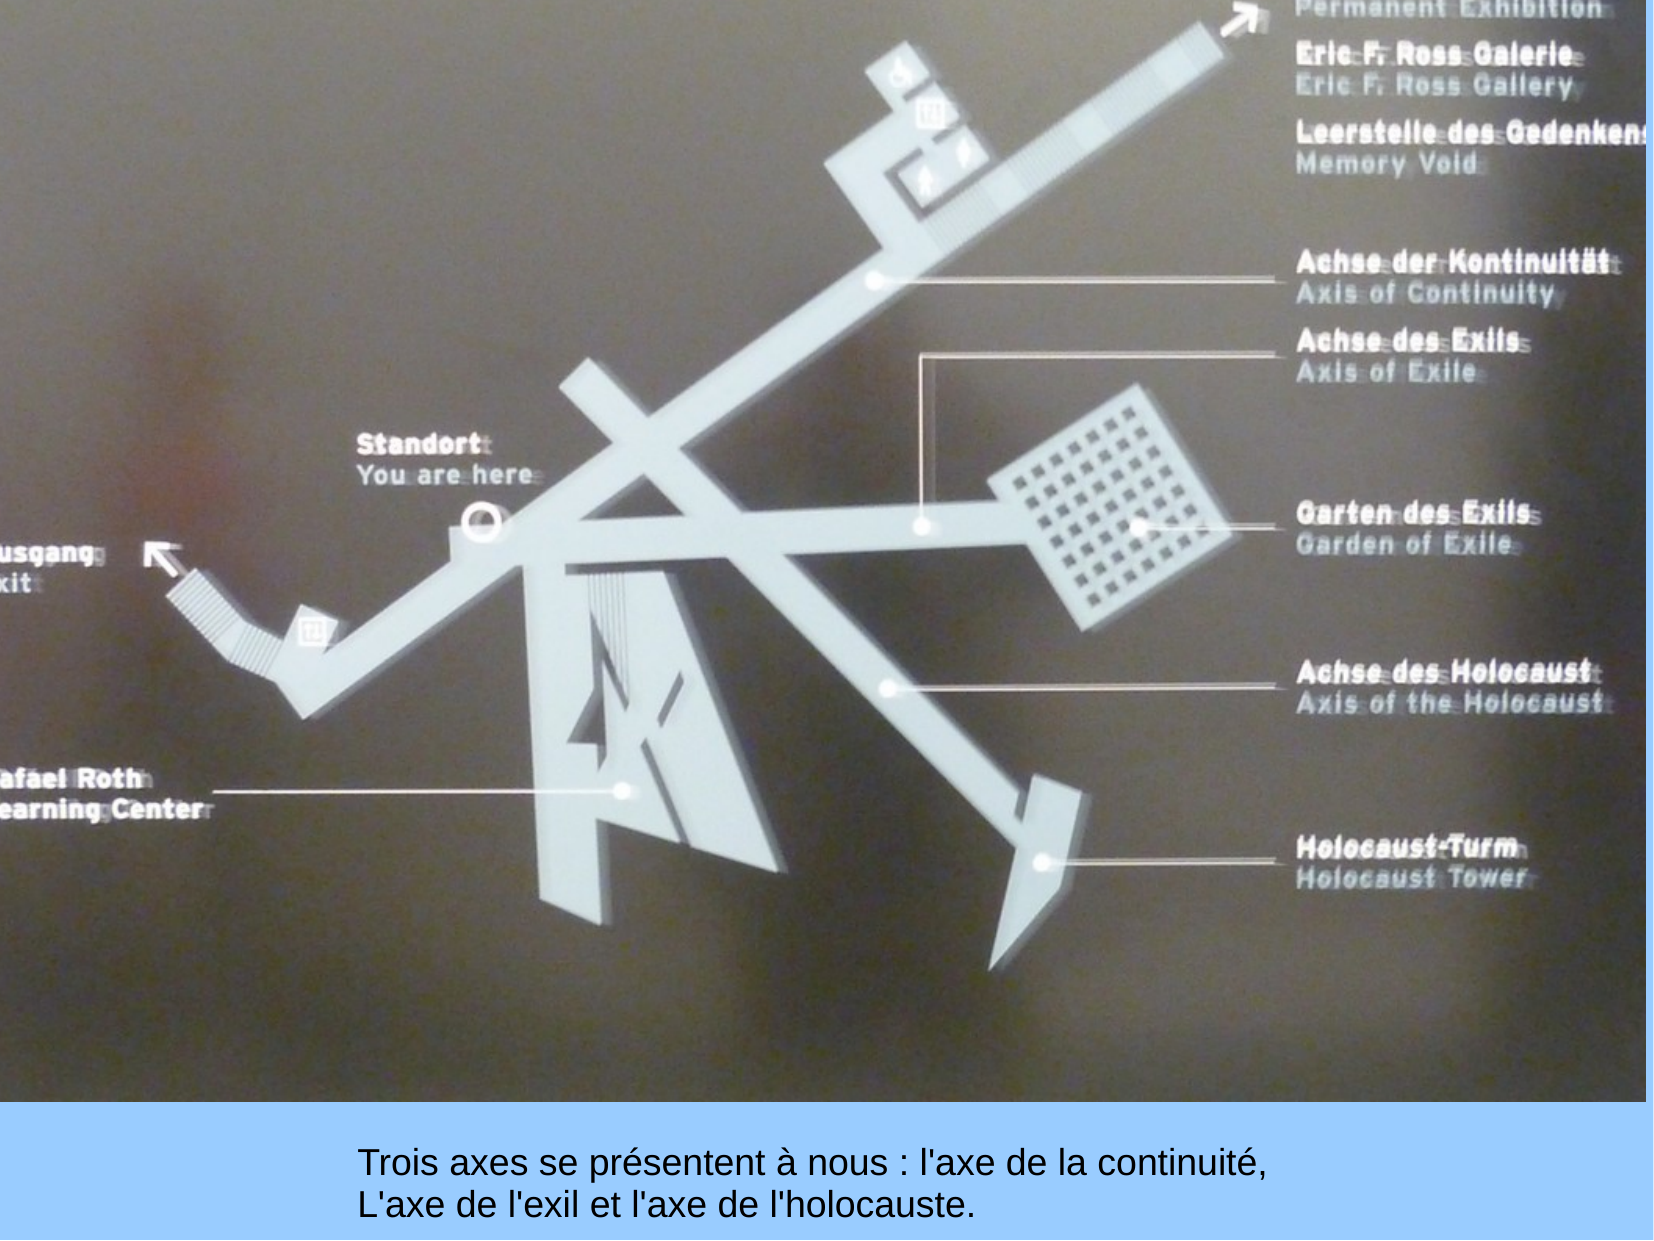

Trois axes se présentent à nous : l'axe de la continuité,
L'axe de l'exil et l'axe de l'holocauste.